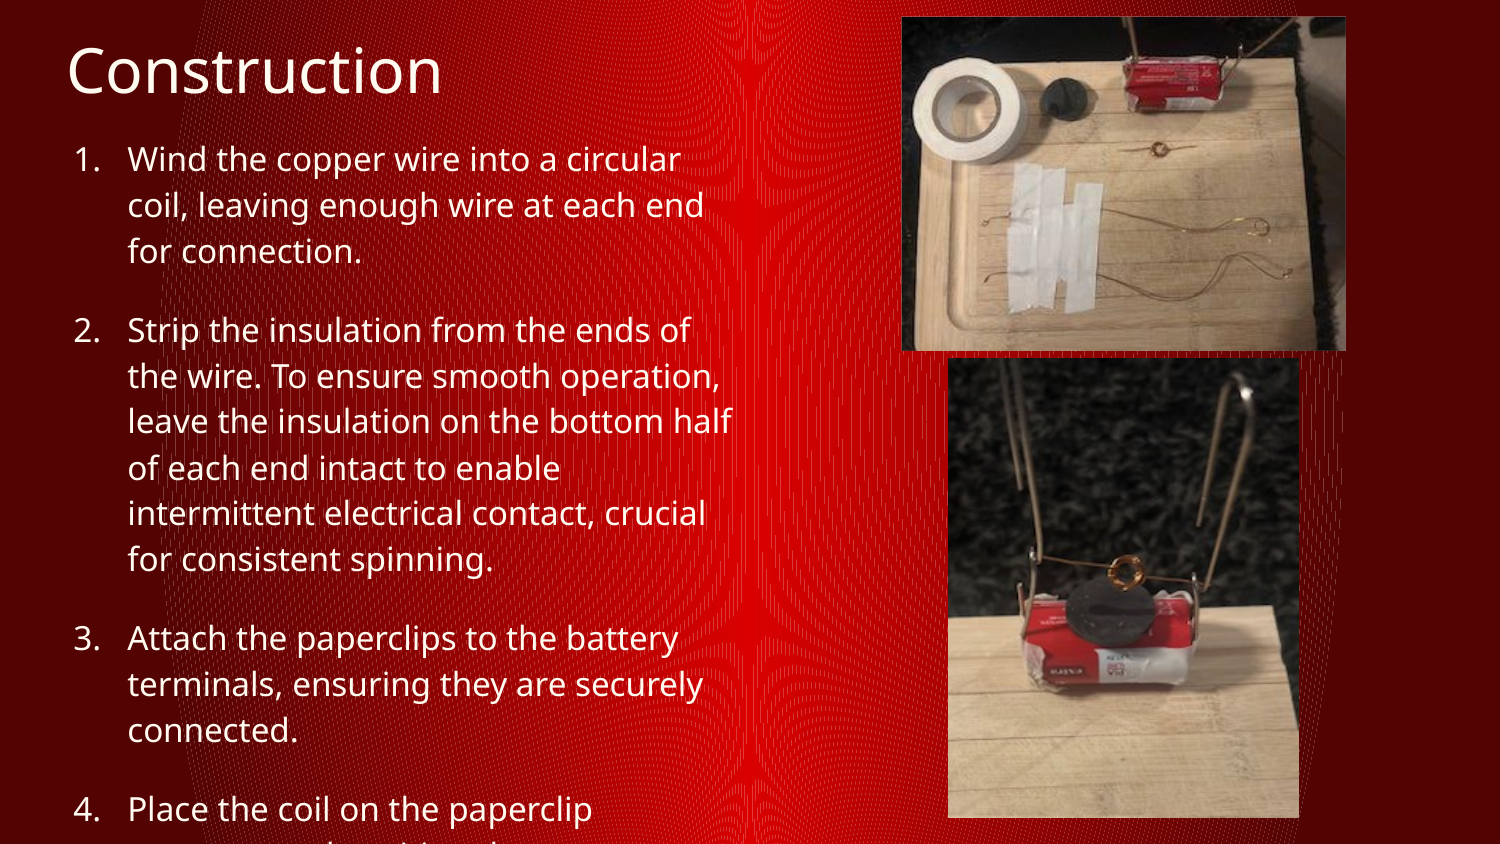

# Construction
Wind the copper wire into a circular coil, leaving enough wire at each end for connection.
Strip the insulation from the ends of the wire. To ensure smooth operation, leave the insulation on the bottom half of each end intact to enable intermittent electrical contact, crucial for consistent spinning.
Attach the paperclips to the battery terminals, ensuring they are securely connected.
Place the coil on the paperclip supports and position the magnet beneath the coil.